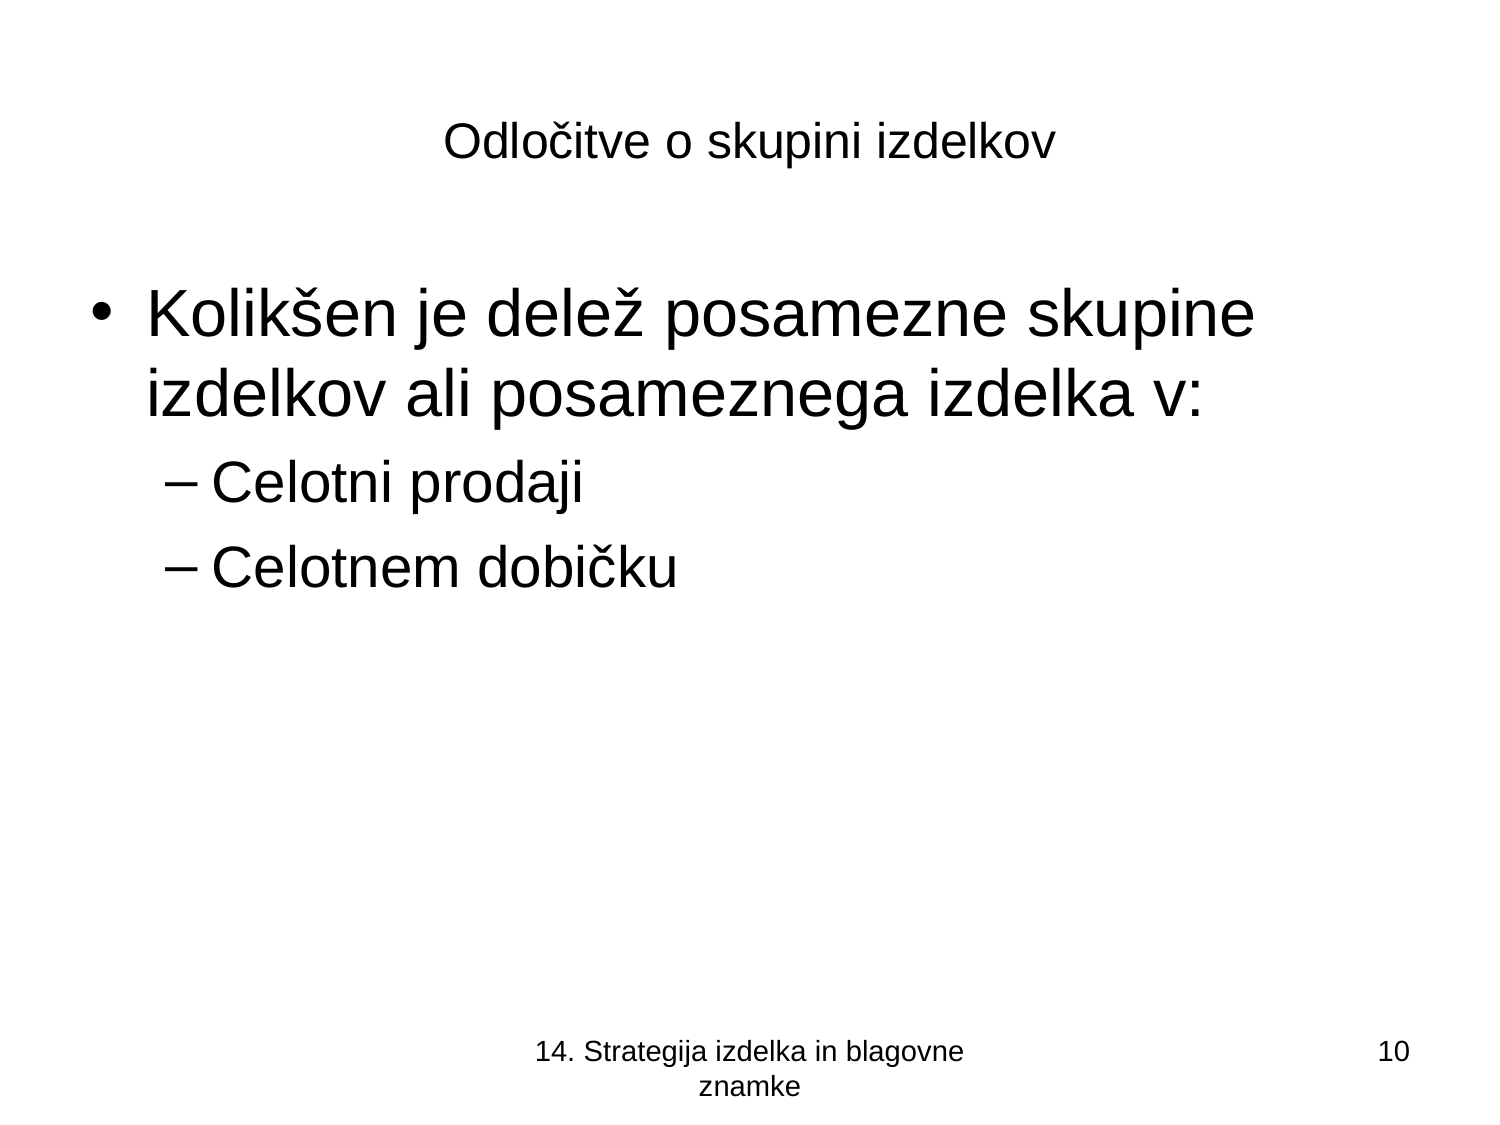

# Odločitve o skupini izdelkov
Kolikšen je delež posamezne skupine izdelkov ali posameznega izdelka v:
Celotni prodaji
Celotnem dobičku
14. Strategija izdelka in blagovne znamke